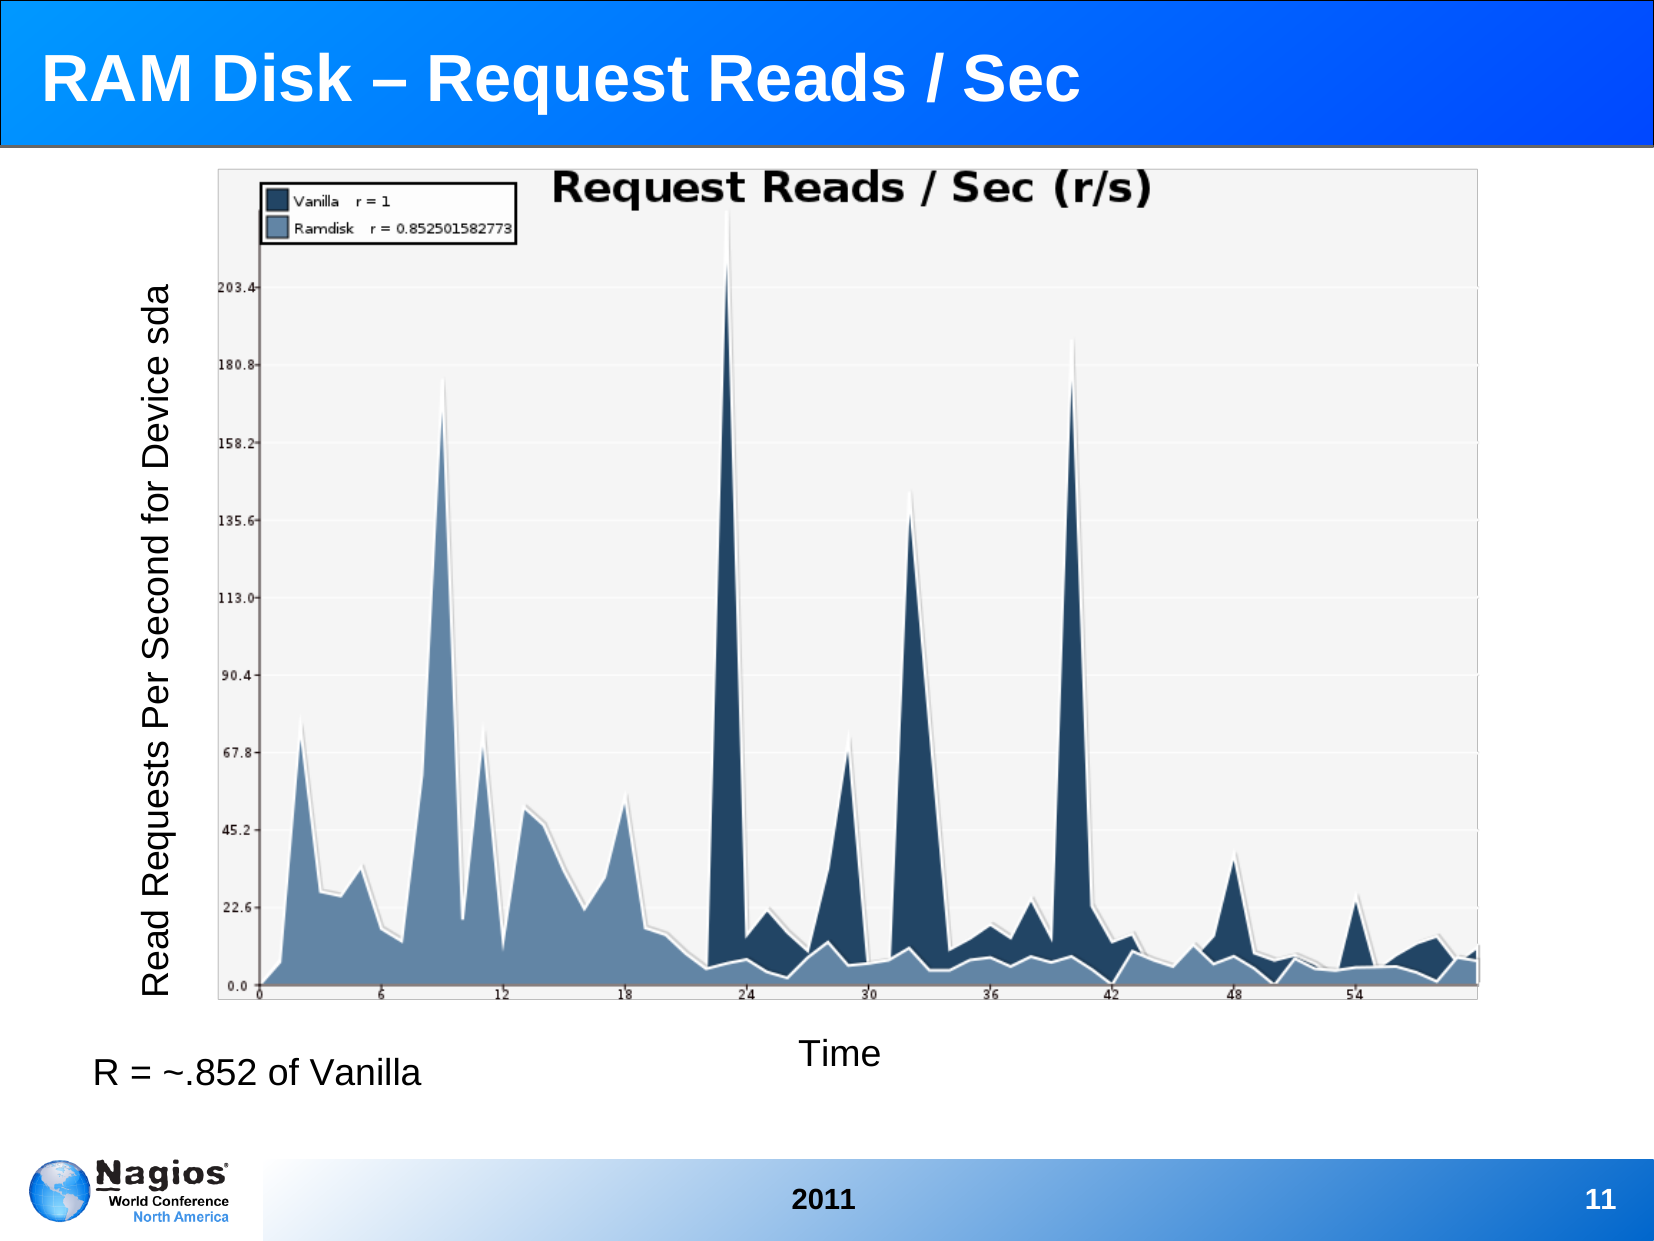

# RAM Disk – Request Reads / Sec
Read Requests Per Second for Device sda
Time
R = ~.852 of Vanilla
2011
11